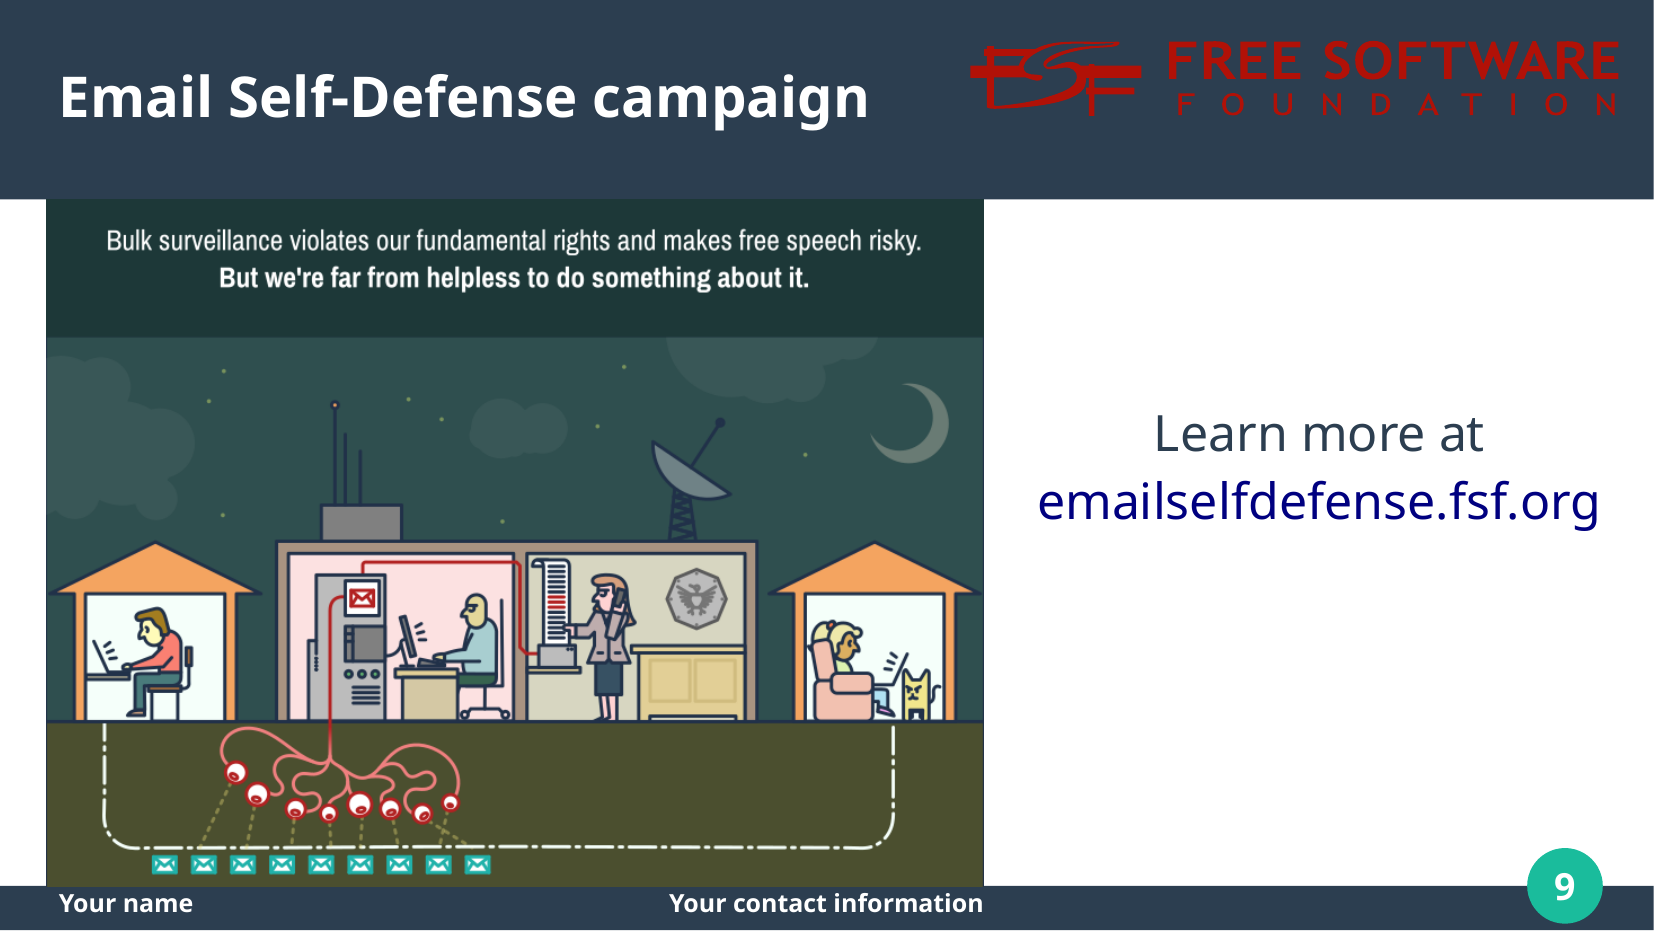

# Email Self-Defense campaign
Learn more atemailselfdefense.fsf.org
Your name
Your contact information